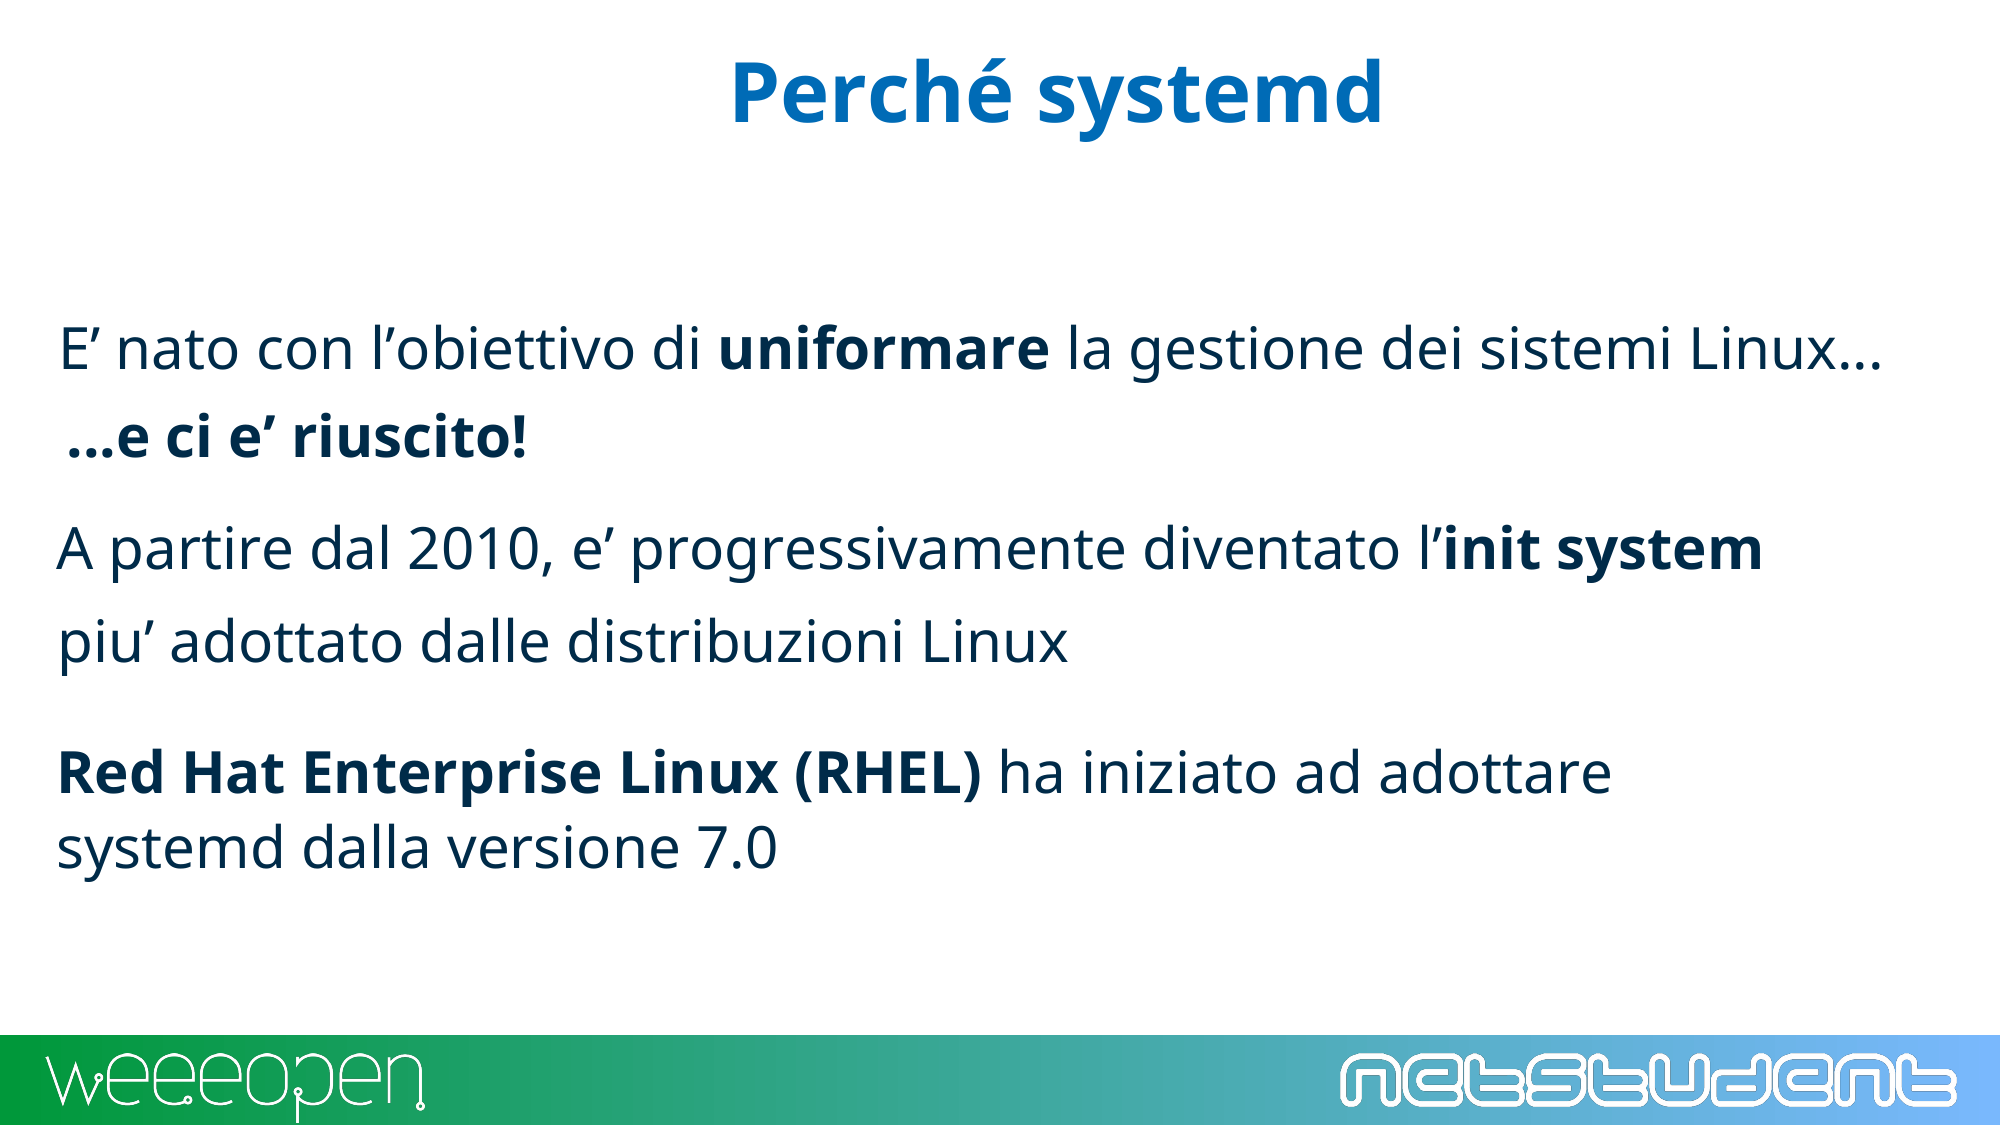

Perché systemd
E’ nato con l’obiettivo di uniformare la gestione dei sistemi Linux...
...e ci e’ riuscito!
A partire dal 2010, e’ progressivamente diventato l’init system
piu’ adottato dalle distribuzioni Linux
Red Hat Enterprise Linux (RHEL) ha iniziato ad adottare
systemd dalla versione 7.0